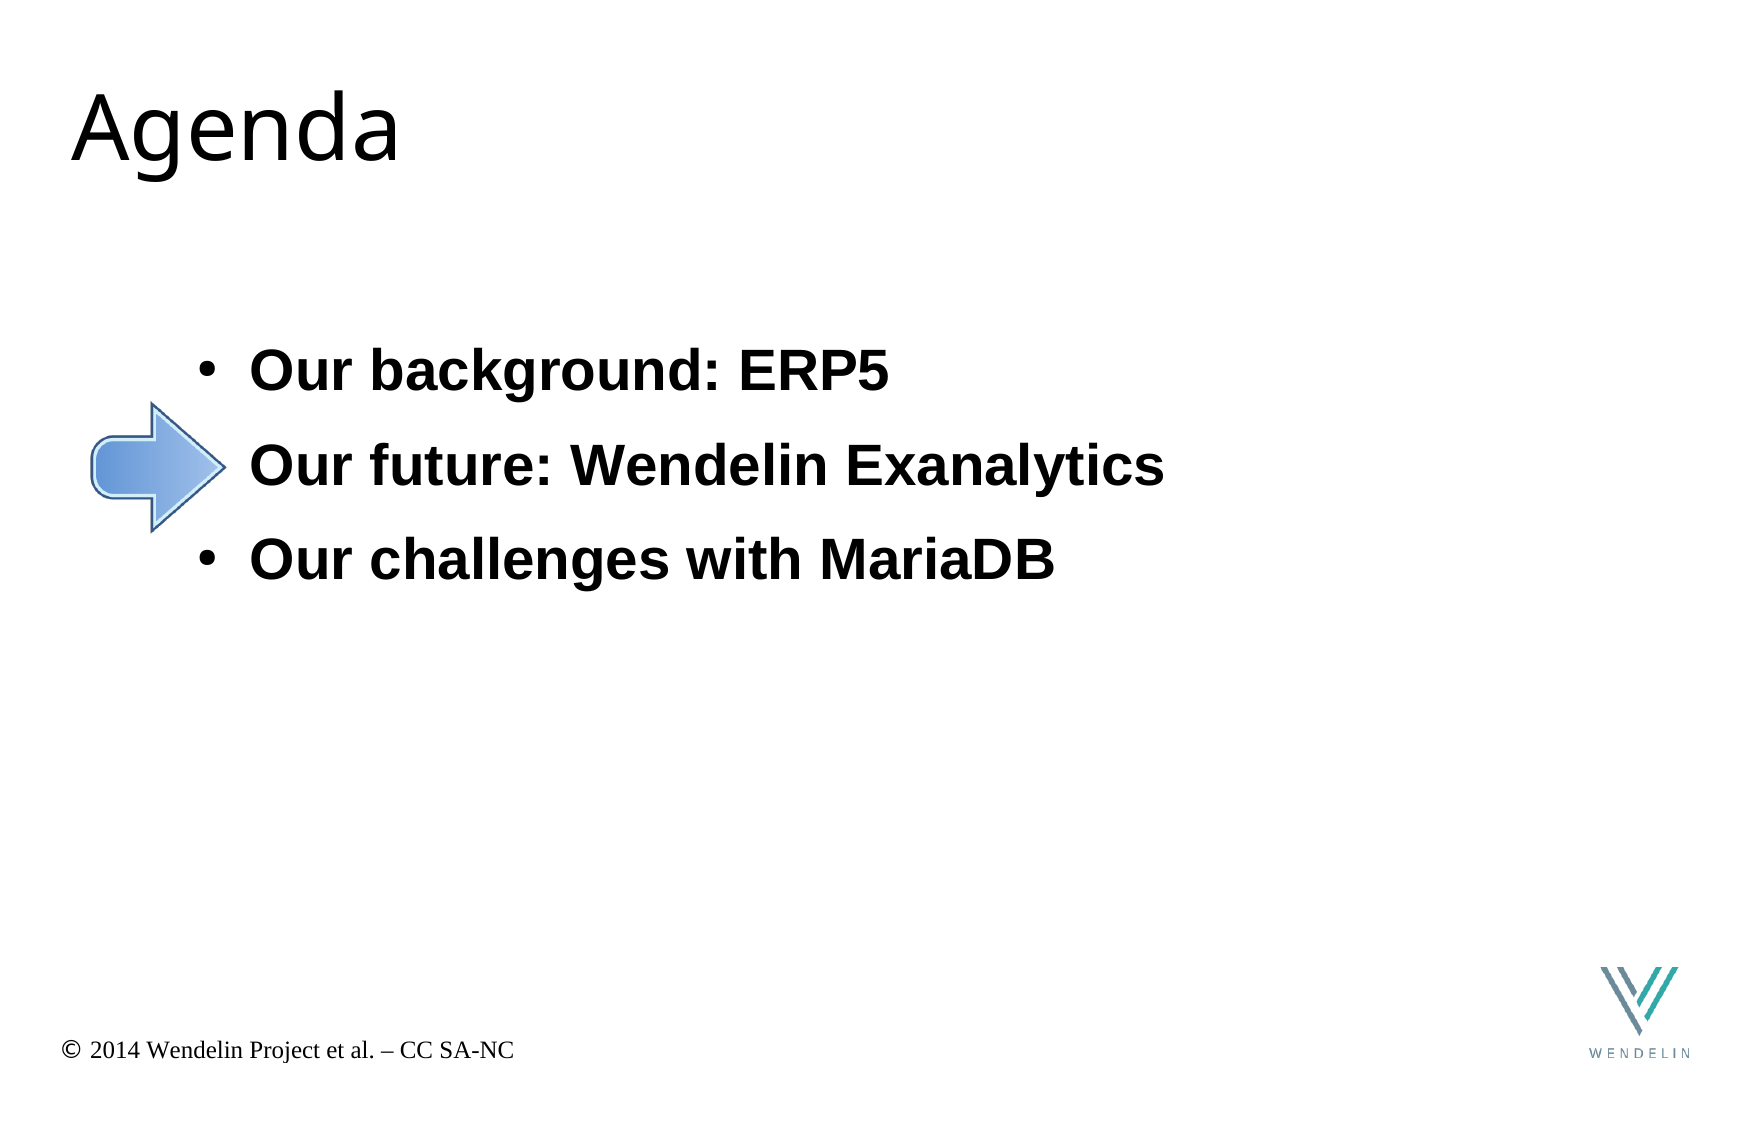

# Agenda
Our background: ERP5
Our future: Wendelin Exanalytics
Our challenges with MariaDB